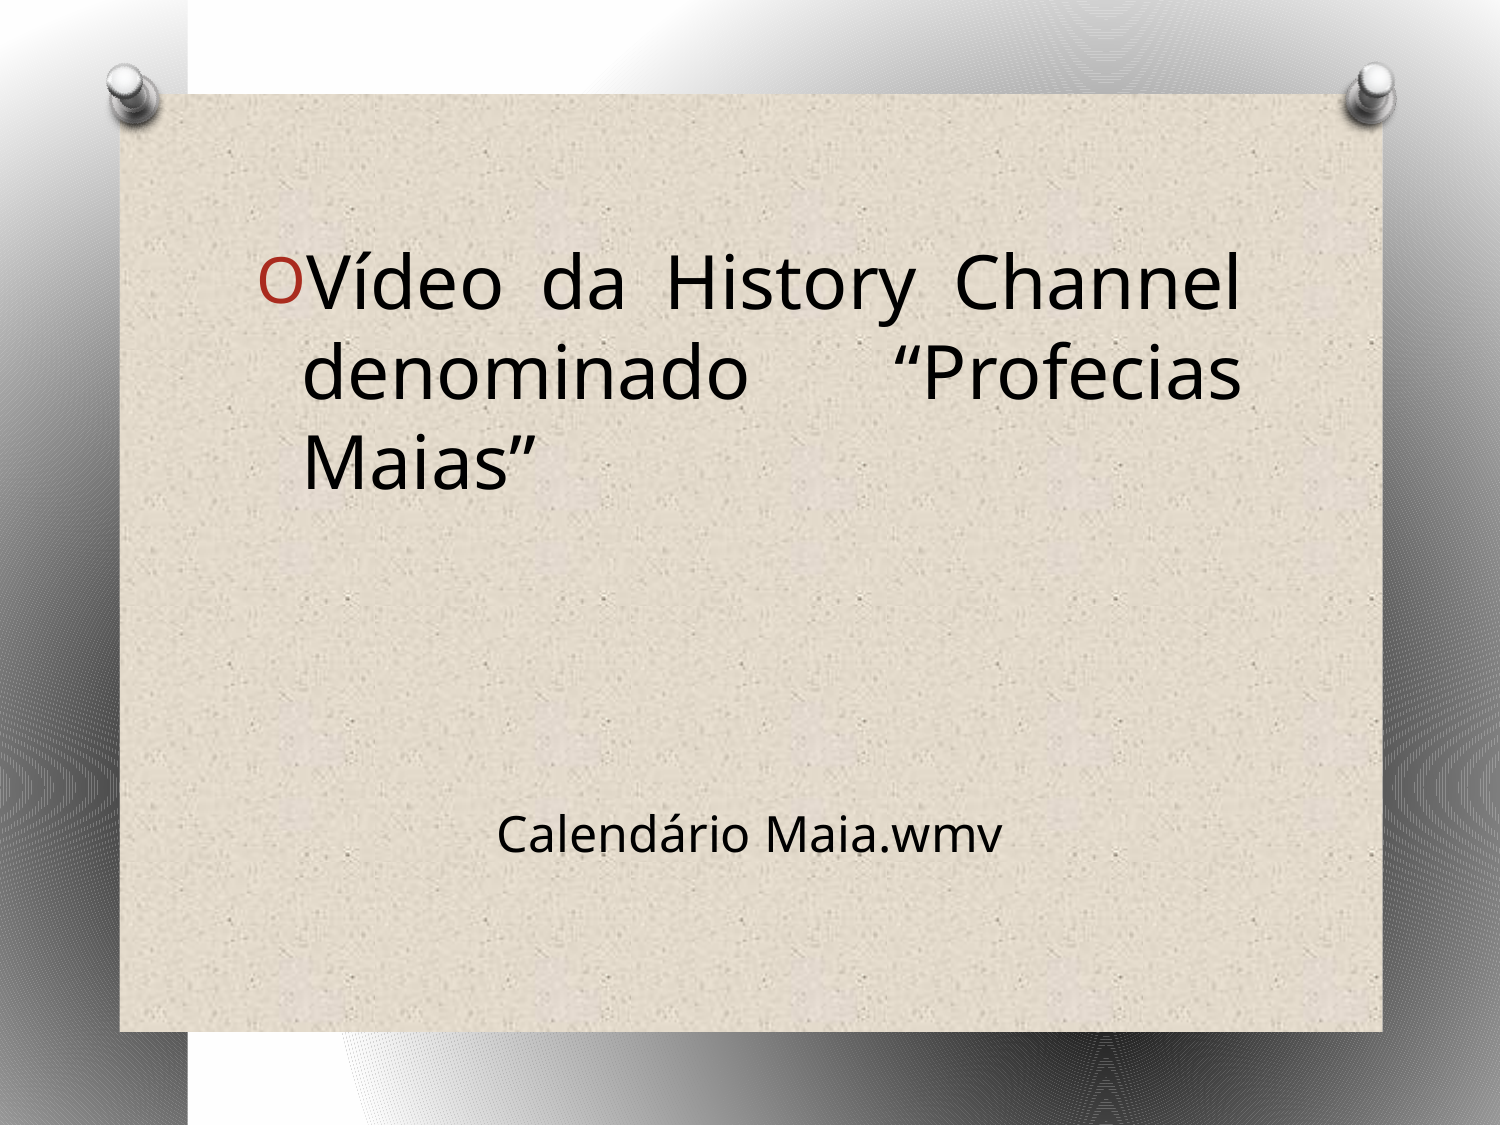

# Vídeo da History Channel denominado “Profecias Maias”
Calendário Maia.wmv